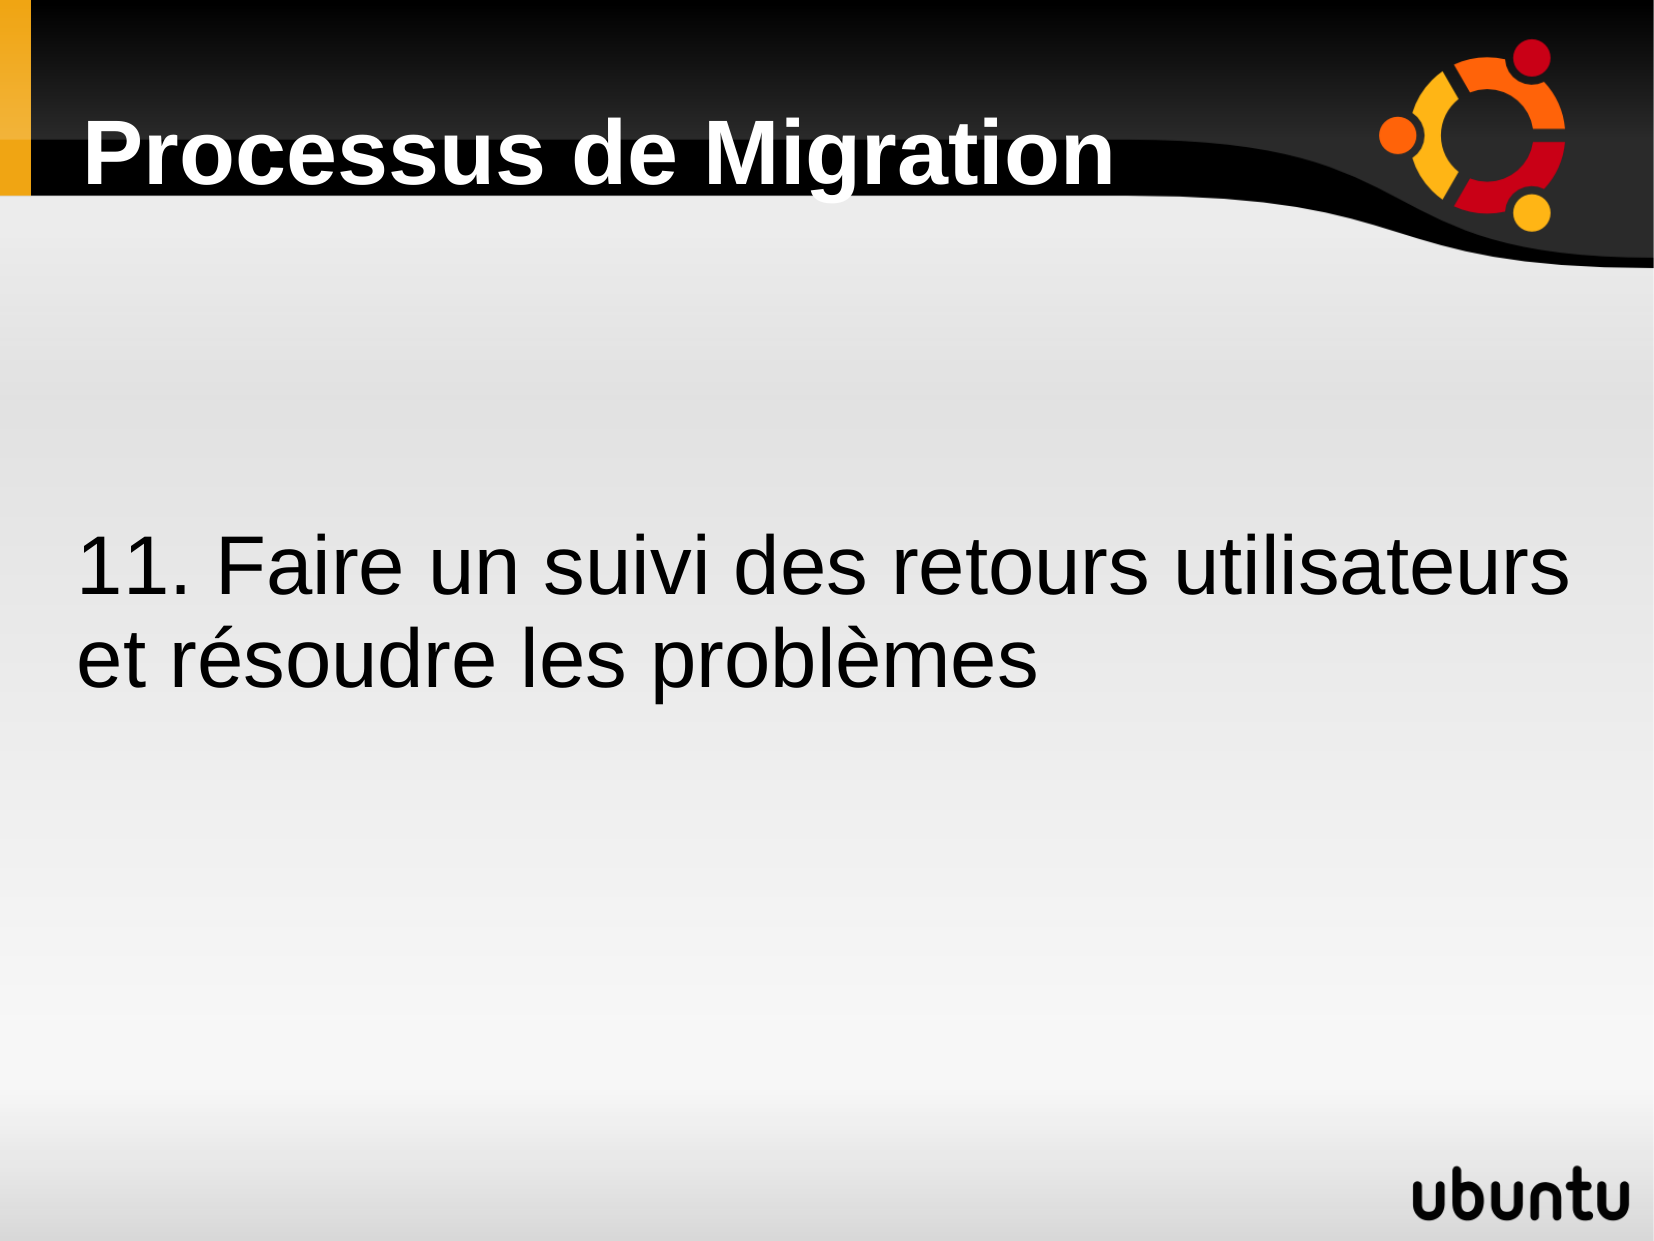

# Processus de Migration
11. Faire un suivi des retours utilisateurs et résoudre les problèmes